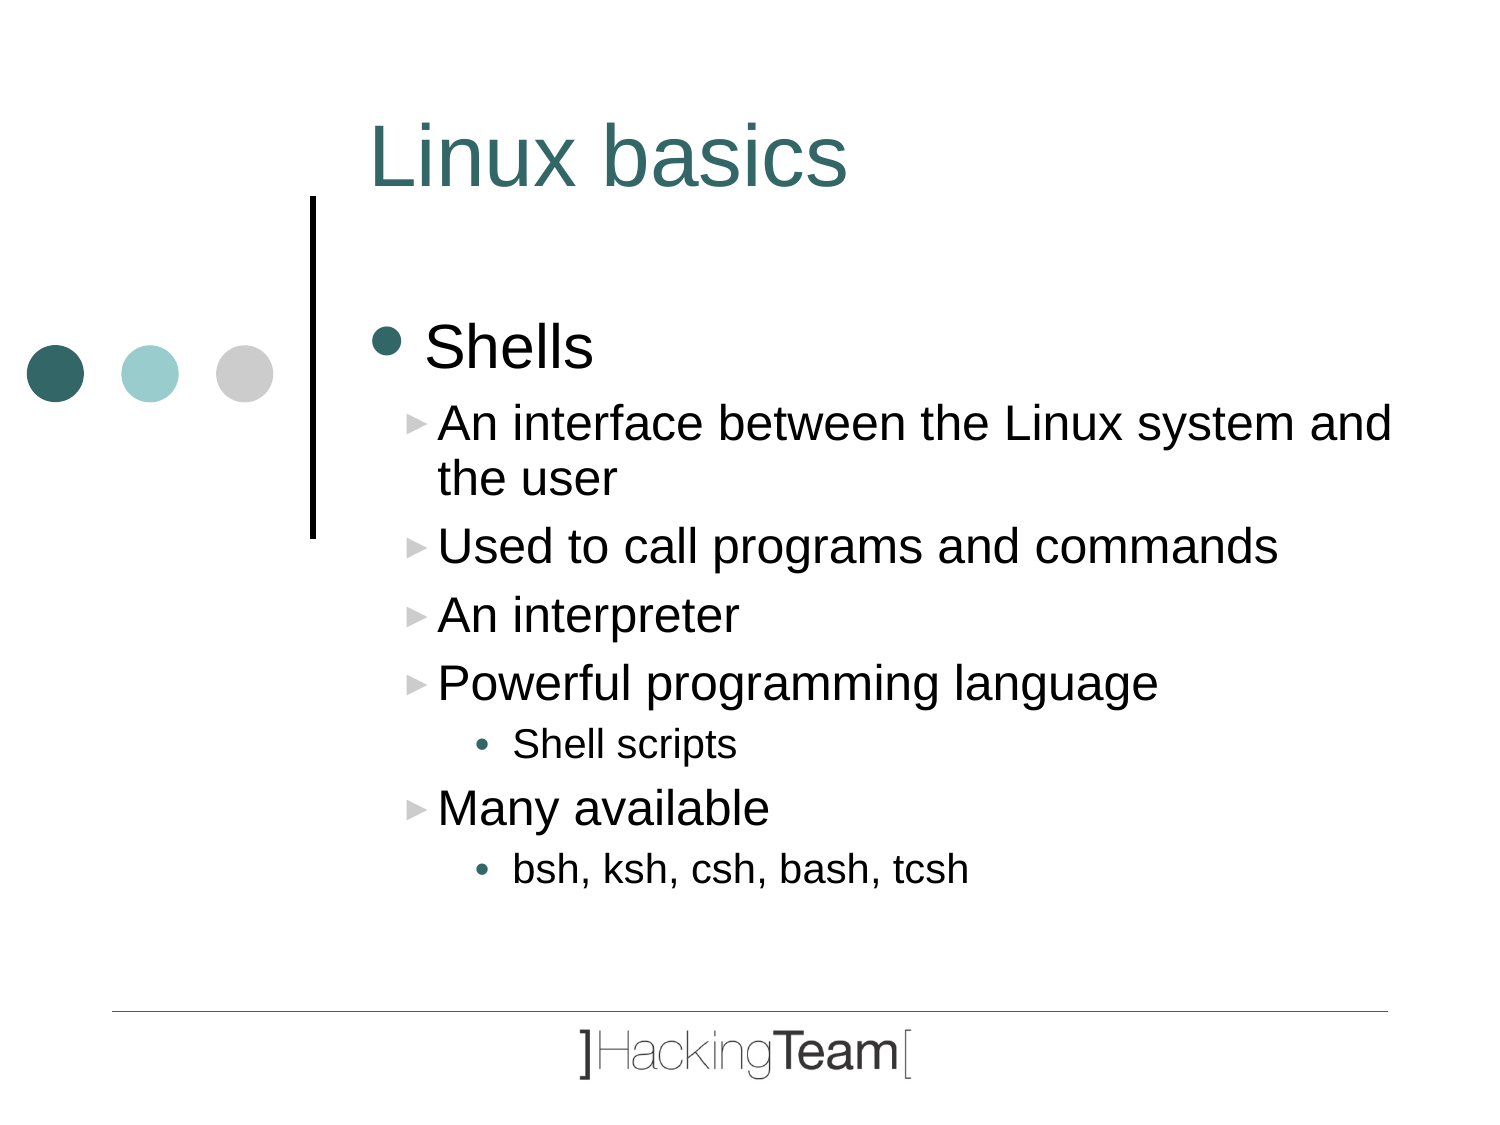

# Linux basics
Shells
An interface between the Linux system and the user
Used to call programs and commands
An interpreter
Powerful programming language
Shell scripts
Many available
bsh, ksh, csh, bash, tcsh